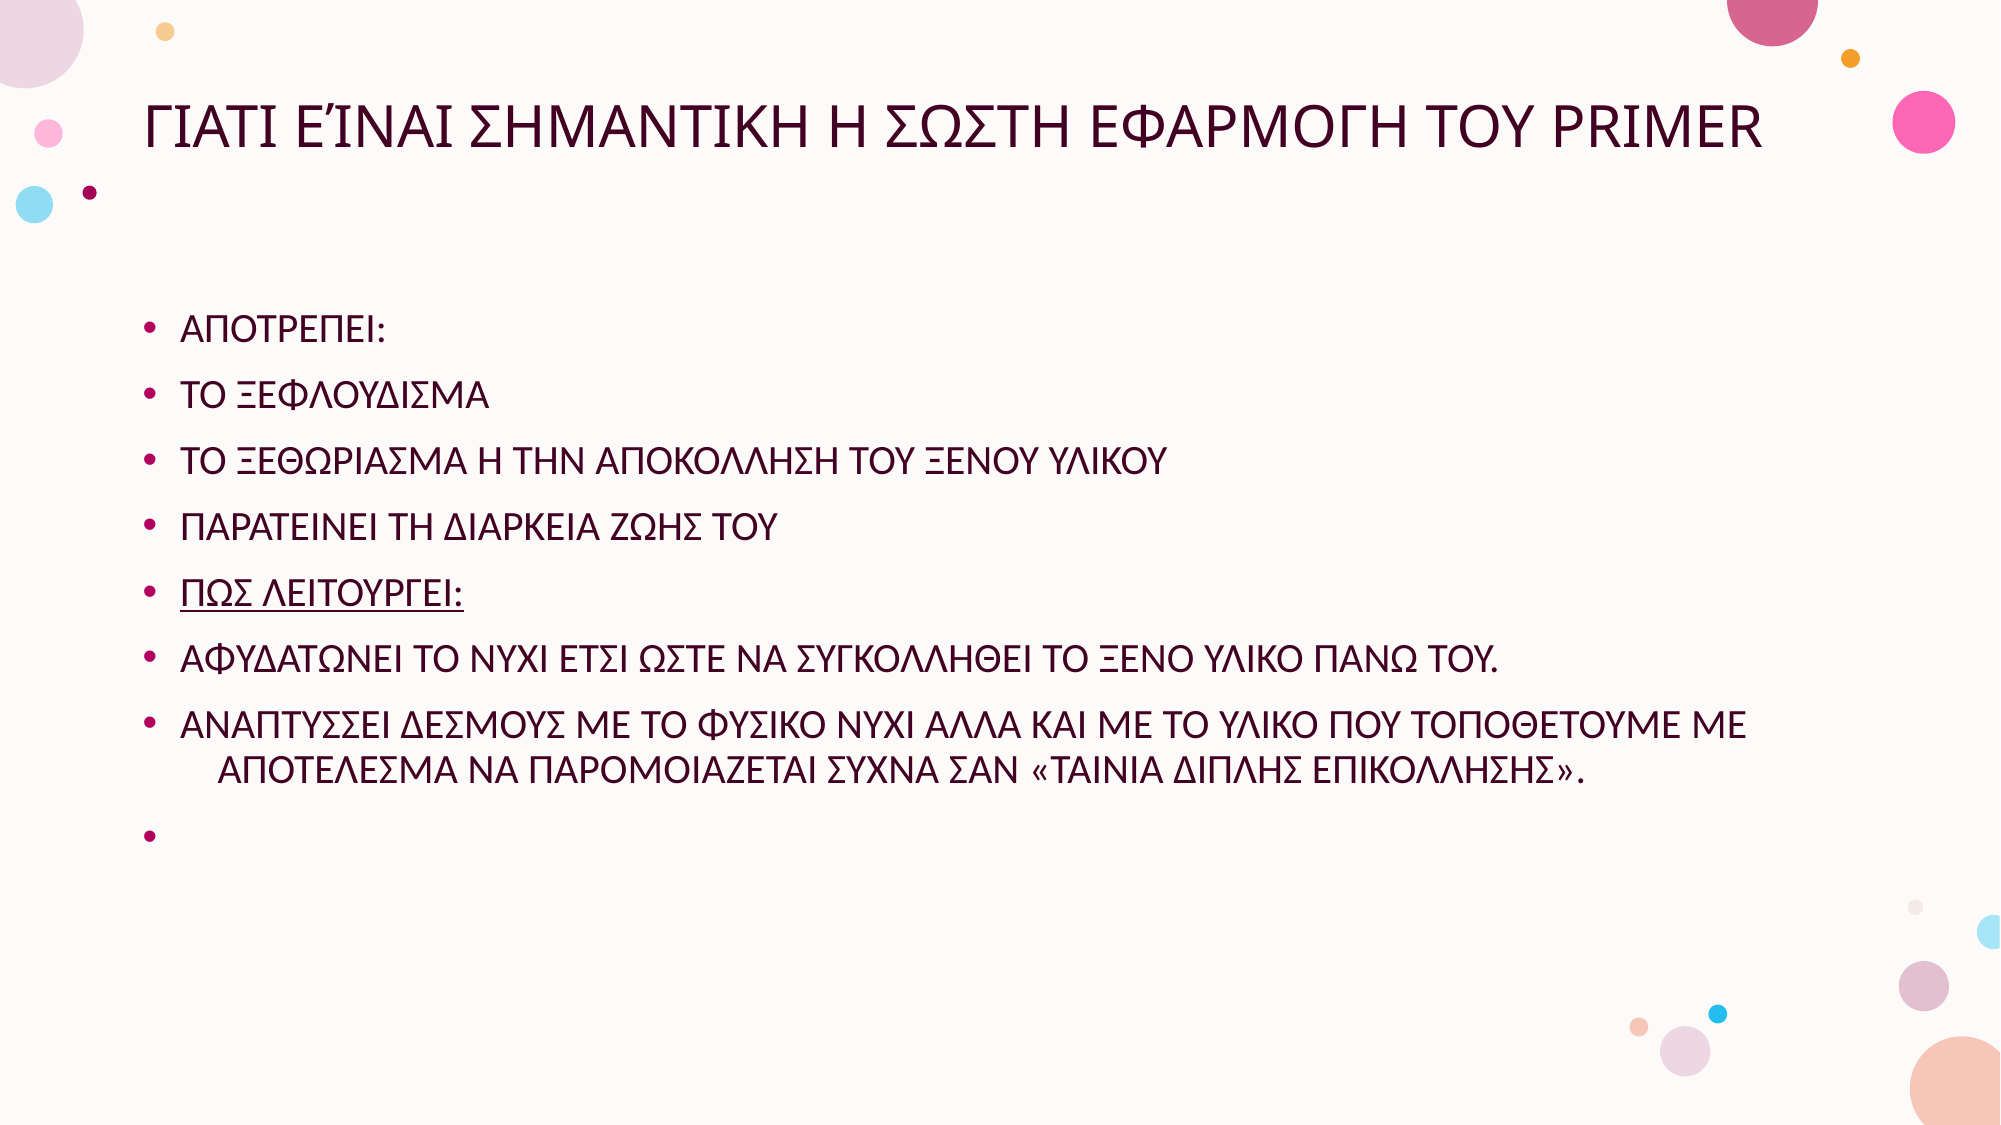

# ΓΙΑΤΙ ΕΊΝΑΙ ΣΗΜΑΝΤΙΚΗ Η ΣΩΣΤΗ ΕΦΑΡΜΟΓΗ ΤΟΥ PRIMER
ΑΠΟΤΡΕΠΕΙ:
ΤΟ ΞΕΦΛΟΥΔΙΣΜΑ
ΤΟ ΞΕΘΩΡΙΑΣΜΑ Ή ΤΗΝ ΑΠΟΚΟΛΛΗΣΗ ΤΟΥ ΞΕΝΟΥ ΥΛΙΚΟΥ
ΠΑΡΑΤΕΙΝΕΙ ΤΗ ΔΙΑΡΚΕΙΑ ΖΩΗΣ ΤΟΥ
ΠΩΣ ΛΕΙΤΟΥΡΓΕΙ:
ΑΦΥΔΑΤΩΝΕΙ ΤΟ ΝΥΧΙ ΕΤΣΙ ΏΣΤΕ ΝΑ ΣΥΓΚΟΛΛΗΘΕΙ ΤΟ ΞΕΝΟ ΥΛΙΚΟ ΠΑΝΩ ΤΟΥ.
ΑΝΑΠΤΥΣΣΕΙ ΔΕΣΜΟΥΣ ΜΕ ΤΟ ΦΥΣΙΚΟ ΝΥΧΙ ΑΛΛΑ ΚΑΙ ΜΕ ΤΟ ΥΛΙΚΟ ΠΟΥ ΤΟΠΟΘΕΤΟΥΜΕ ΜΕ ΑΠΟΤΕΛΕΣΜΑ ΝΑ ΠΑΡΟΜΟΙΑΖΕΤΑΙ ΣΥΧΝΑ ΣΑΝ «ΤΑΙΝΙΑ ΔΙΠΛΗΣ ΕΠΙΚΟΛΛΗΣΗΣ».